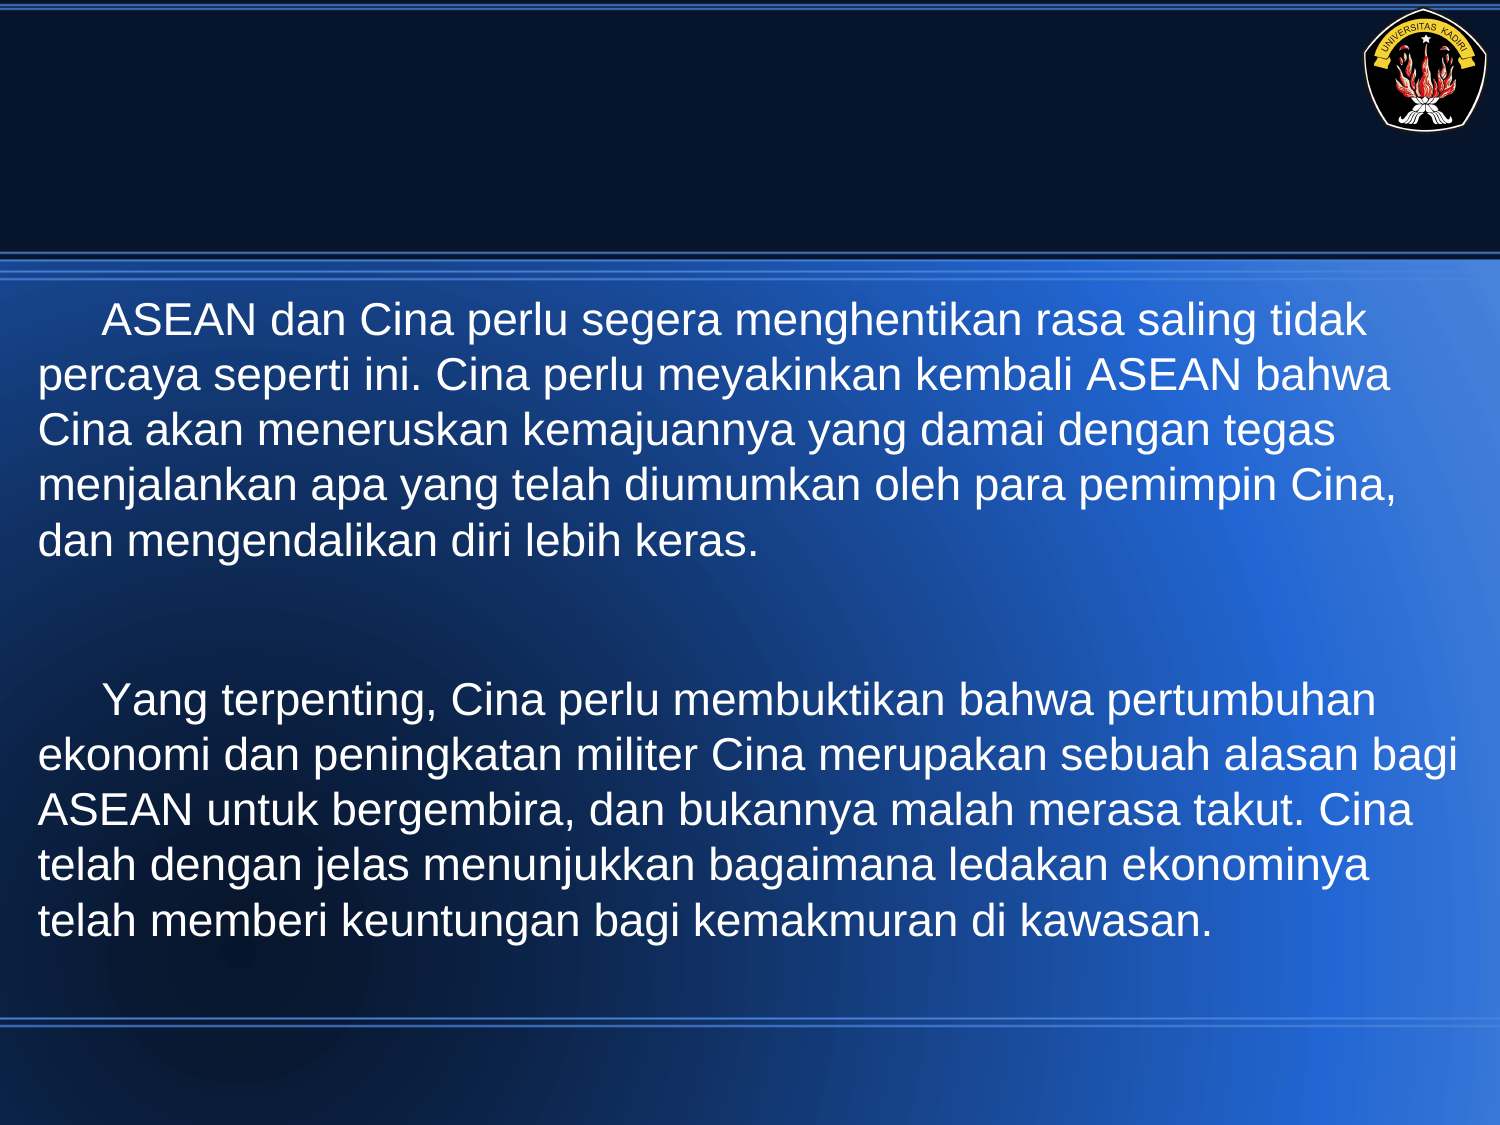

# ASEAN dan Cina perlu segera menghentikan rasa saling tidak percaya seperti ini. Cina perlu meyakinkan kembali ASEAN bahwa Cina akan meneruskan kemajuannya yang damai dengan tegas menjalankan apa yang telah diumumkan oleh para pemimpin Cina, dan mengendalikan diri lebih keras.
 Yang terpenting, Cina perlu membuktikan bahwa pertumbuhan ekonomi dan peningkatan militer Cina merupakan sebuah alasan bagi ASEAN untuk bergembira, dan bukannya malah merasa takut. Cina telah dengan jelas menunjukkan bagaimana ledakan ekonominya telah memberi keuntungan bagi kemakmuran di kawasan.